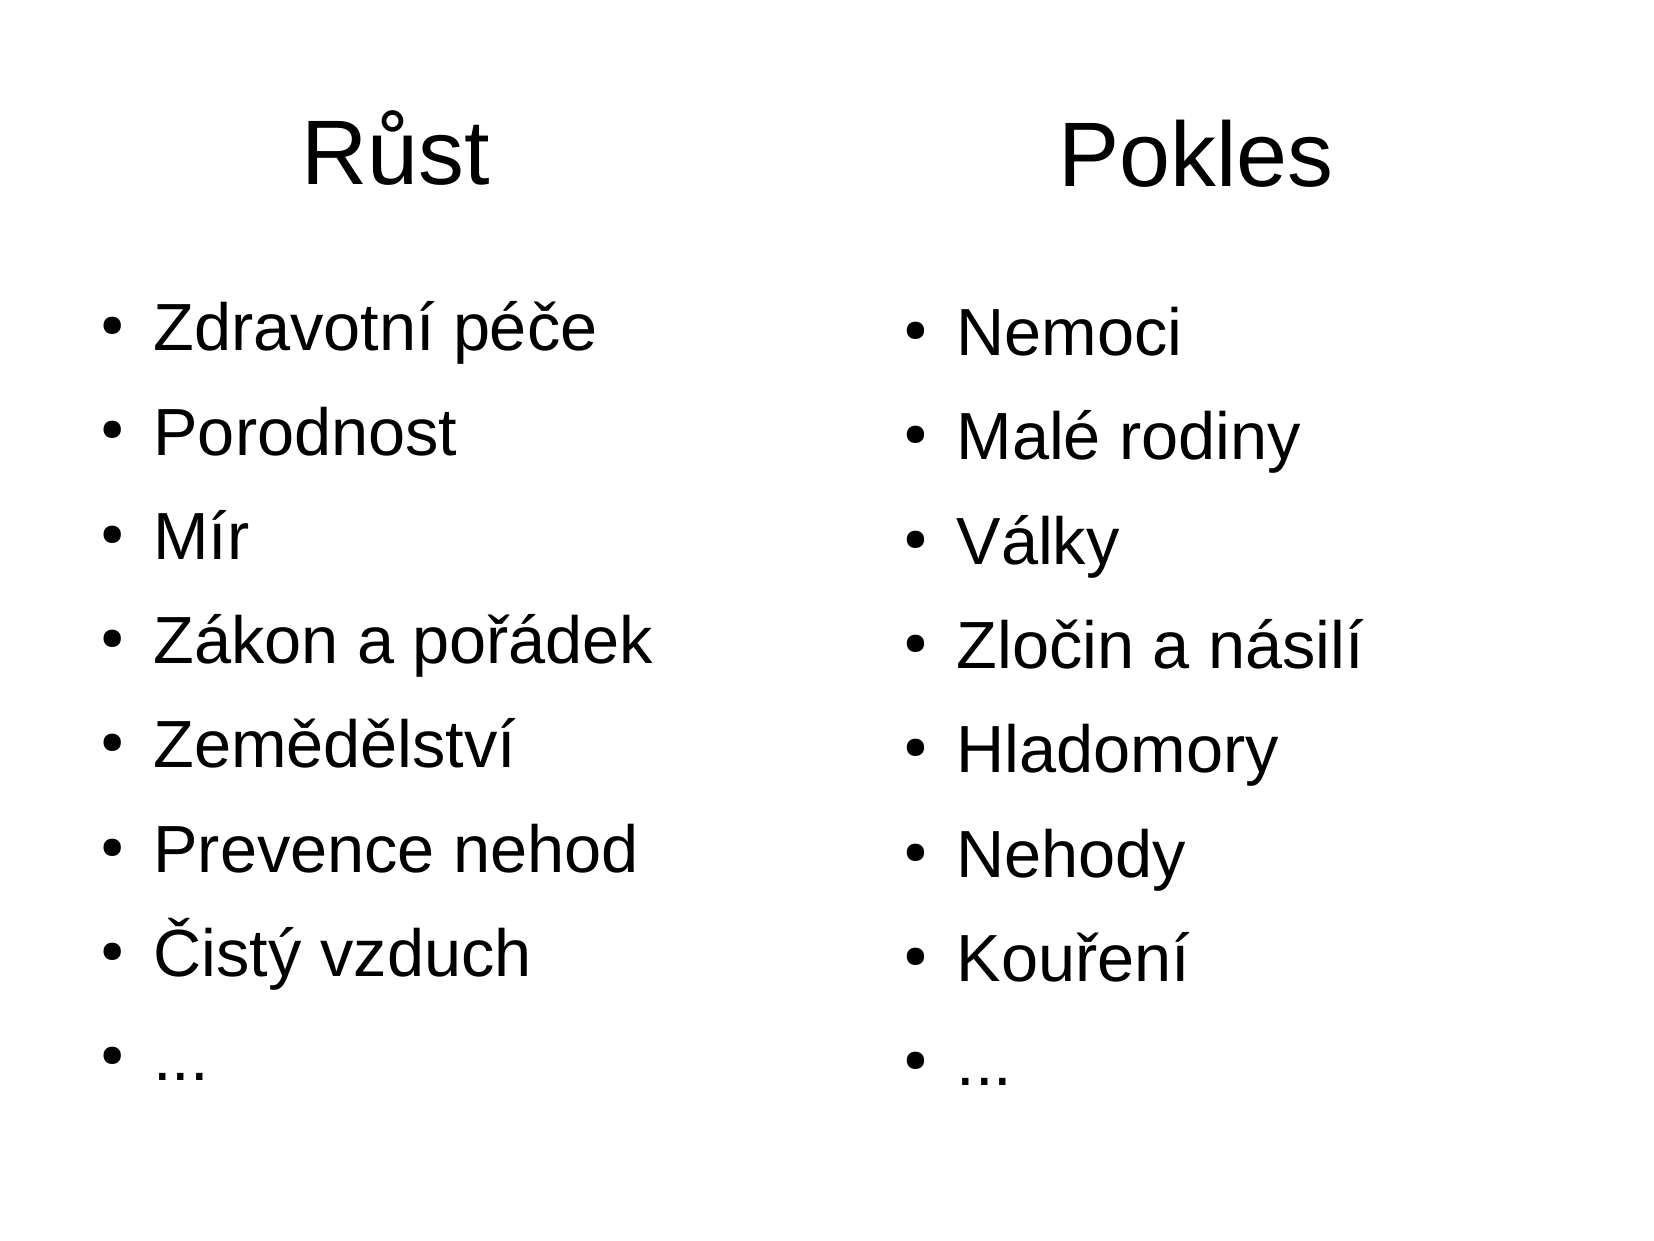

# Růst
Pokles
Zdravotní péče
Porodnost
Mír
Zákon a pořádek
Zemědělství
Prevence nehod
Čistý vzduch
...
Nemoci
Malé rodiny
Války
Zločin a násilí
Hladomory
Nehody
Kouření
...